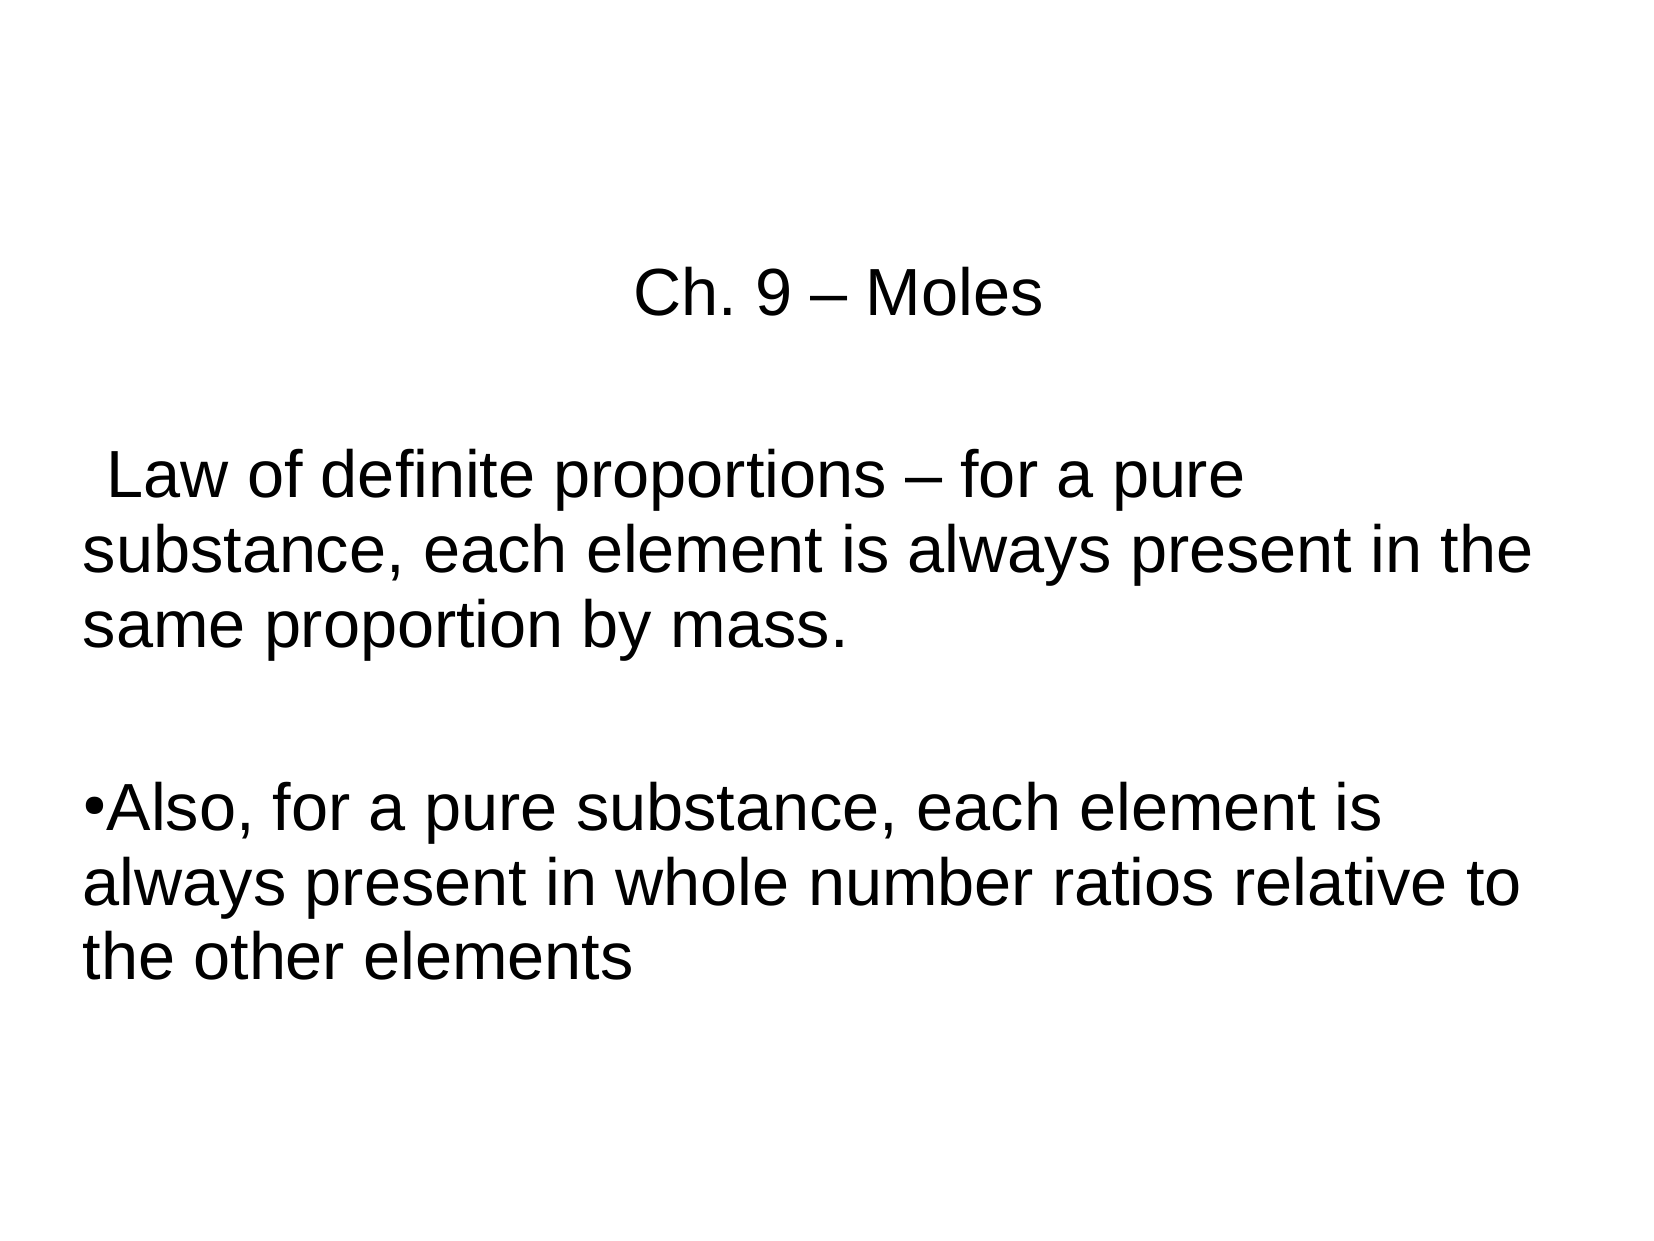

Ch. 9 – Moles
Law of definite proportions – for a pure substance, each element is always present in the same proportion by mass.
Also, for a pure substance, each element is always present in whole number ratios relative to the other elements